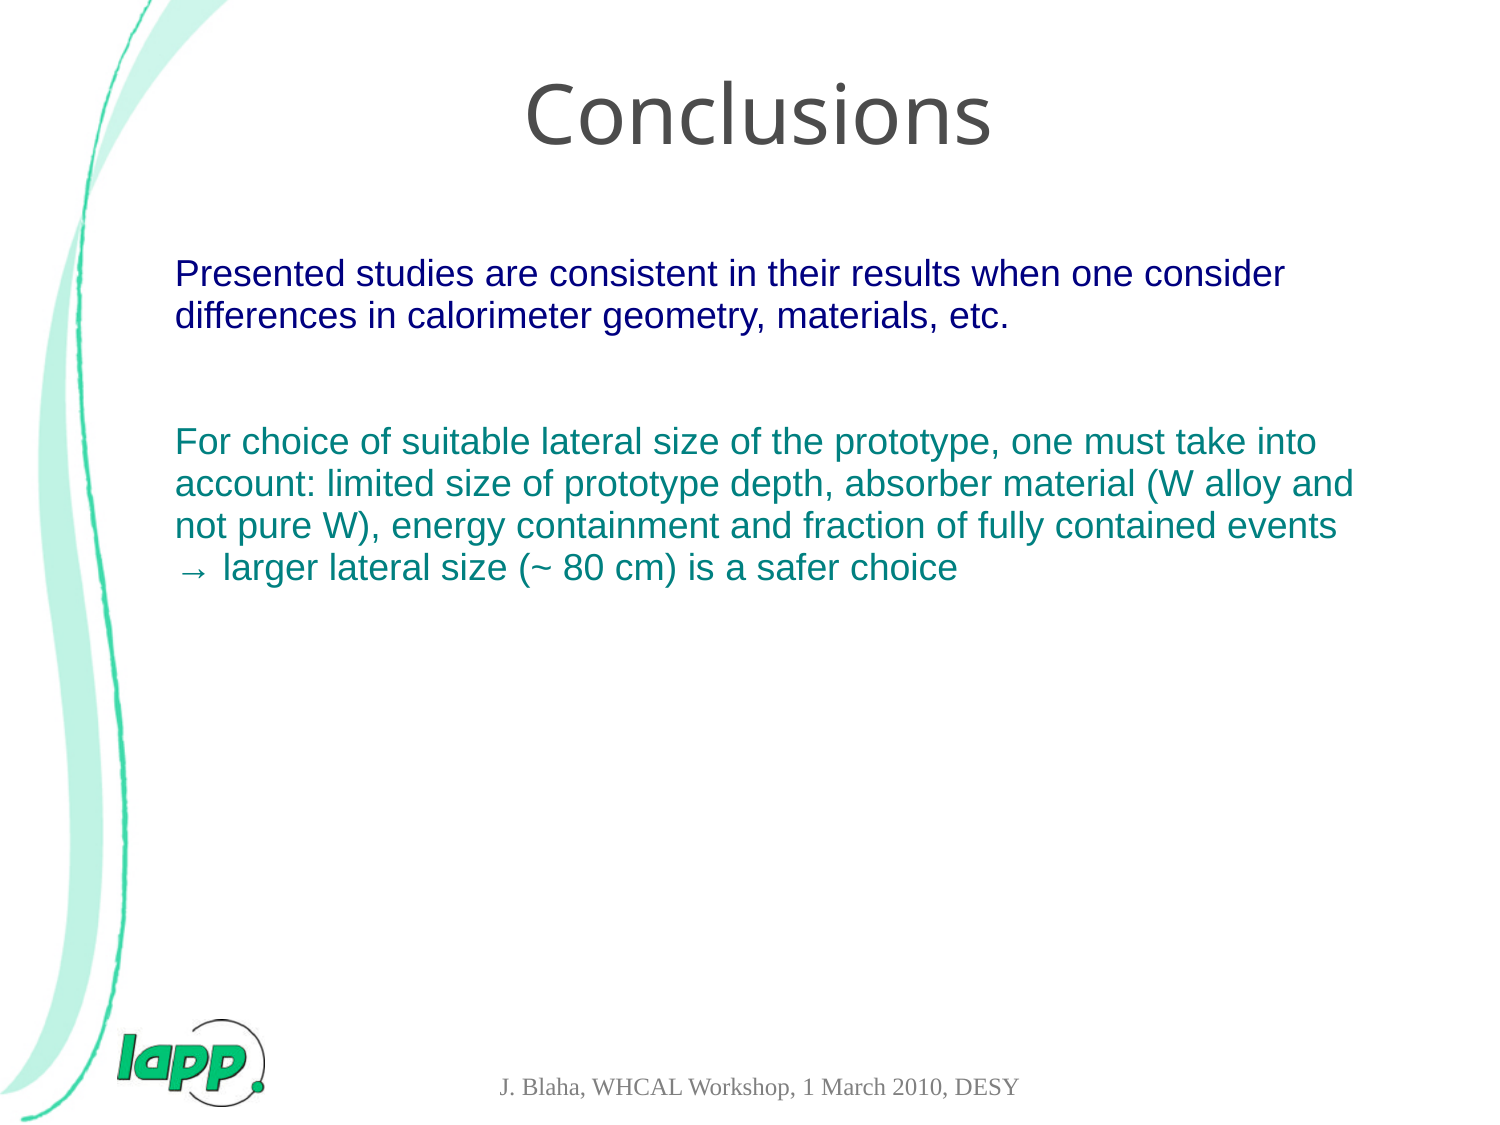

Conclusions
#
Presented studies are consistent in their results when one consider
differences in calorimeter geometry, materials, etc.
For choice of suitable lateral size of the prototype, one must take into
account: limited size of prototype depth, absorber material (W alloy and
not pure W), energy containment and fraction of fully contained events
→ larger lateral size (~ 80 cm) is a safer choice
J. Blaha, WHCAL Workshop, 1 March 2010, DESY